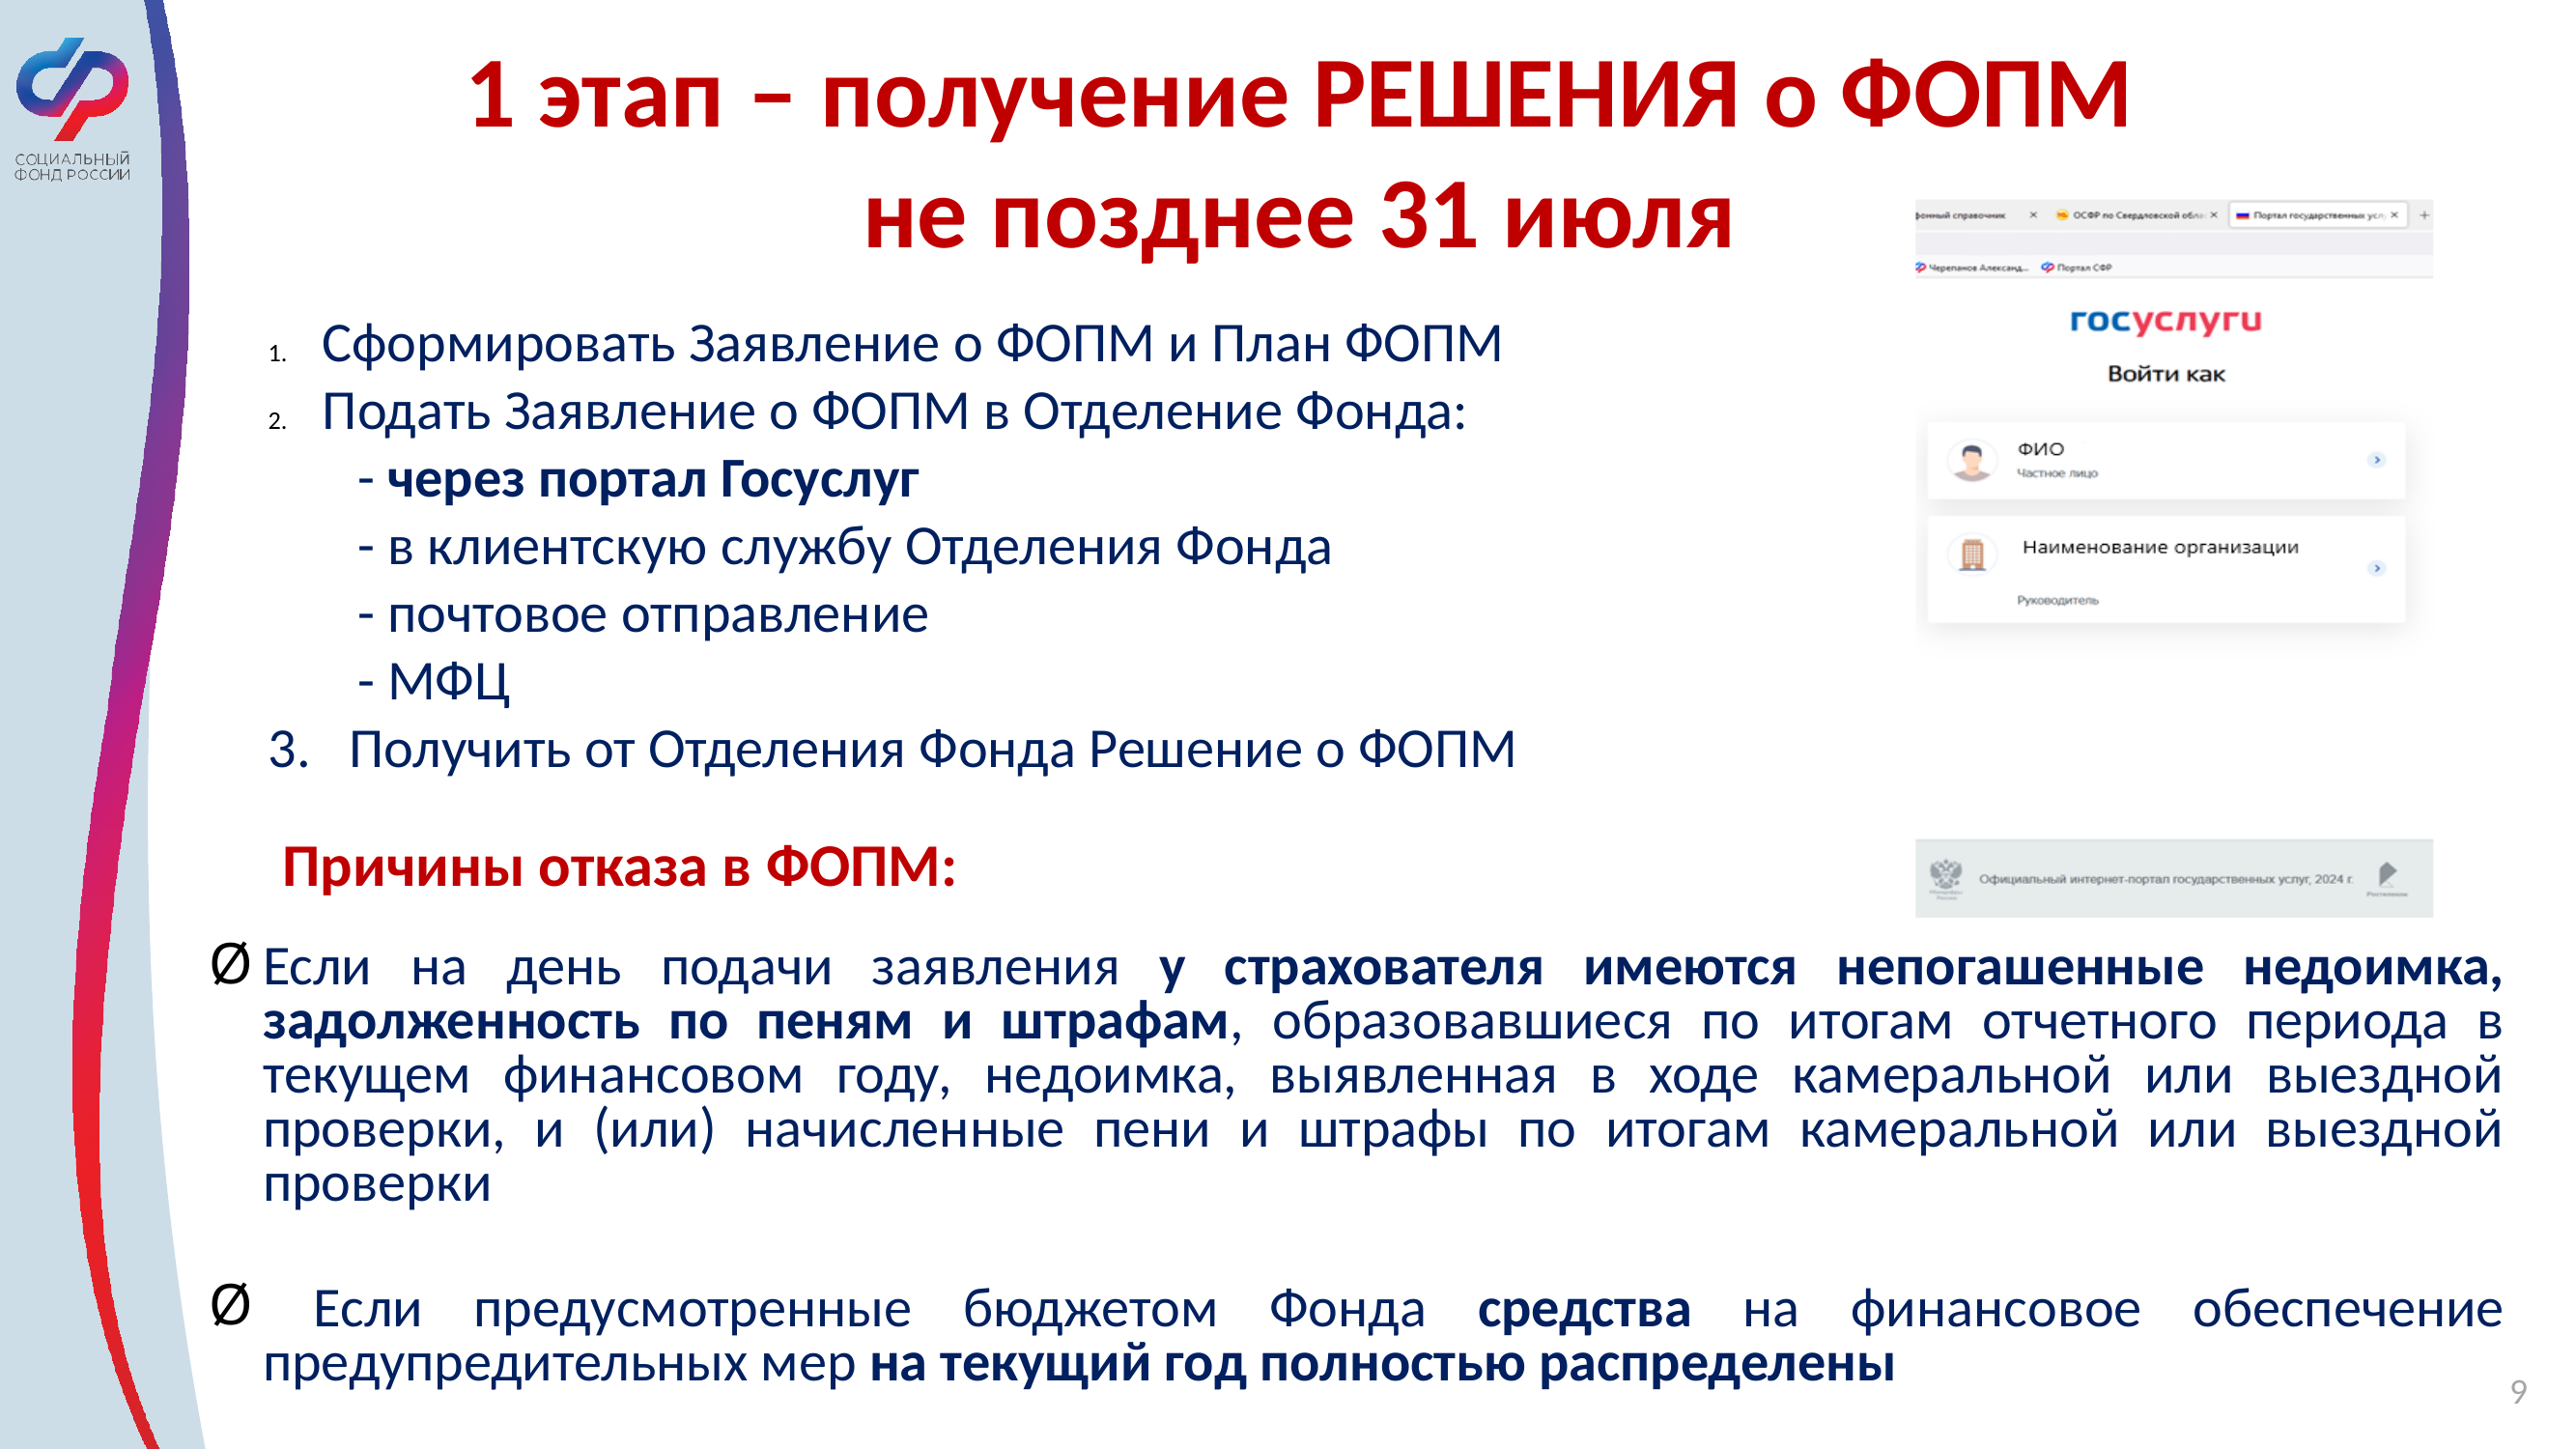

# 1 этап – получение РЕШЕНИЯ о ФОПМ не позднее 31 июля
Сформировать Заявление о ФОПМ и План ФОПМ
Подать Заявление о ФОПМ в Отделение Фонда:
 - через портал Госуслуг
 - в клиентскую службу Отделения Фонда
 - почтовое отправление
 - МФЦ
3. Получить от Отделения Фонда Решение о ФОПМ
Причины отказа в ФОПМ:
Если на день подачи заявления у страхователя имеются непогашенные недоимка, задолженность по пеням и штрафам, образовавшиеся по итогам отчетного периода в текущем финансовом году, недоимка, выявленная в ходе камеральной или выездной проверки, и (или) начисленные пени и штрафы по итогам камеральной или выездной проверки
 Если предусмотренные бюджетом Фонда средства на финансовое обеспечение предупредительных мер на текущий год полностью распределены